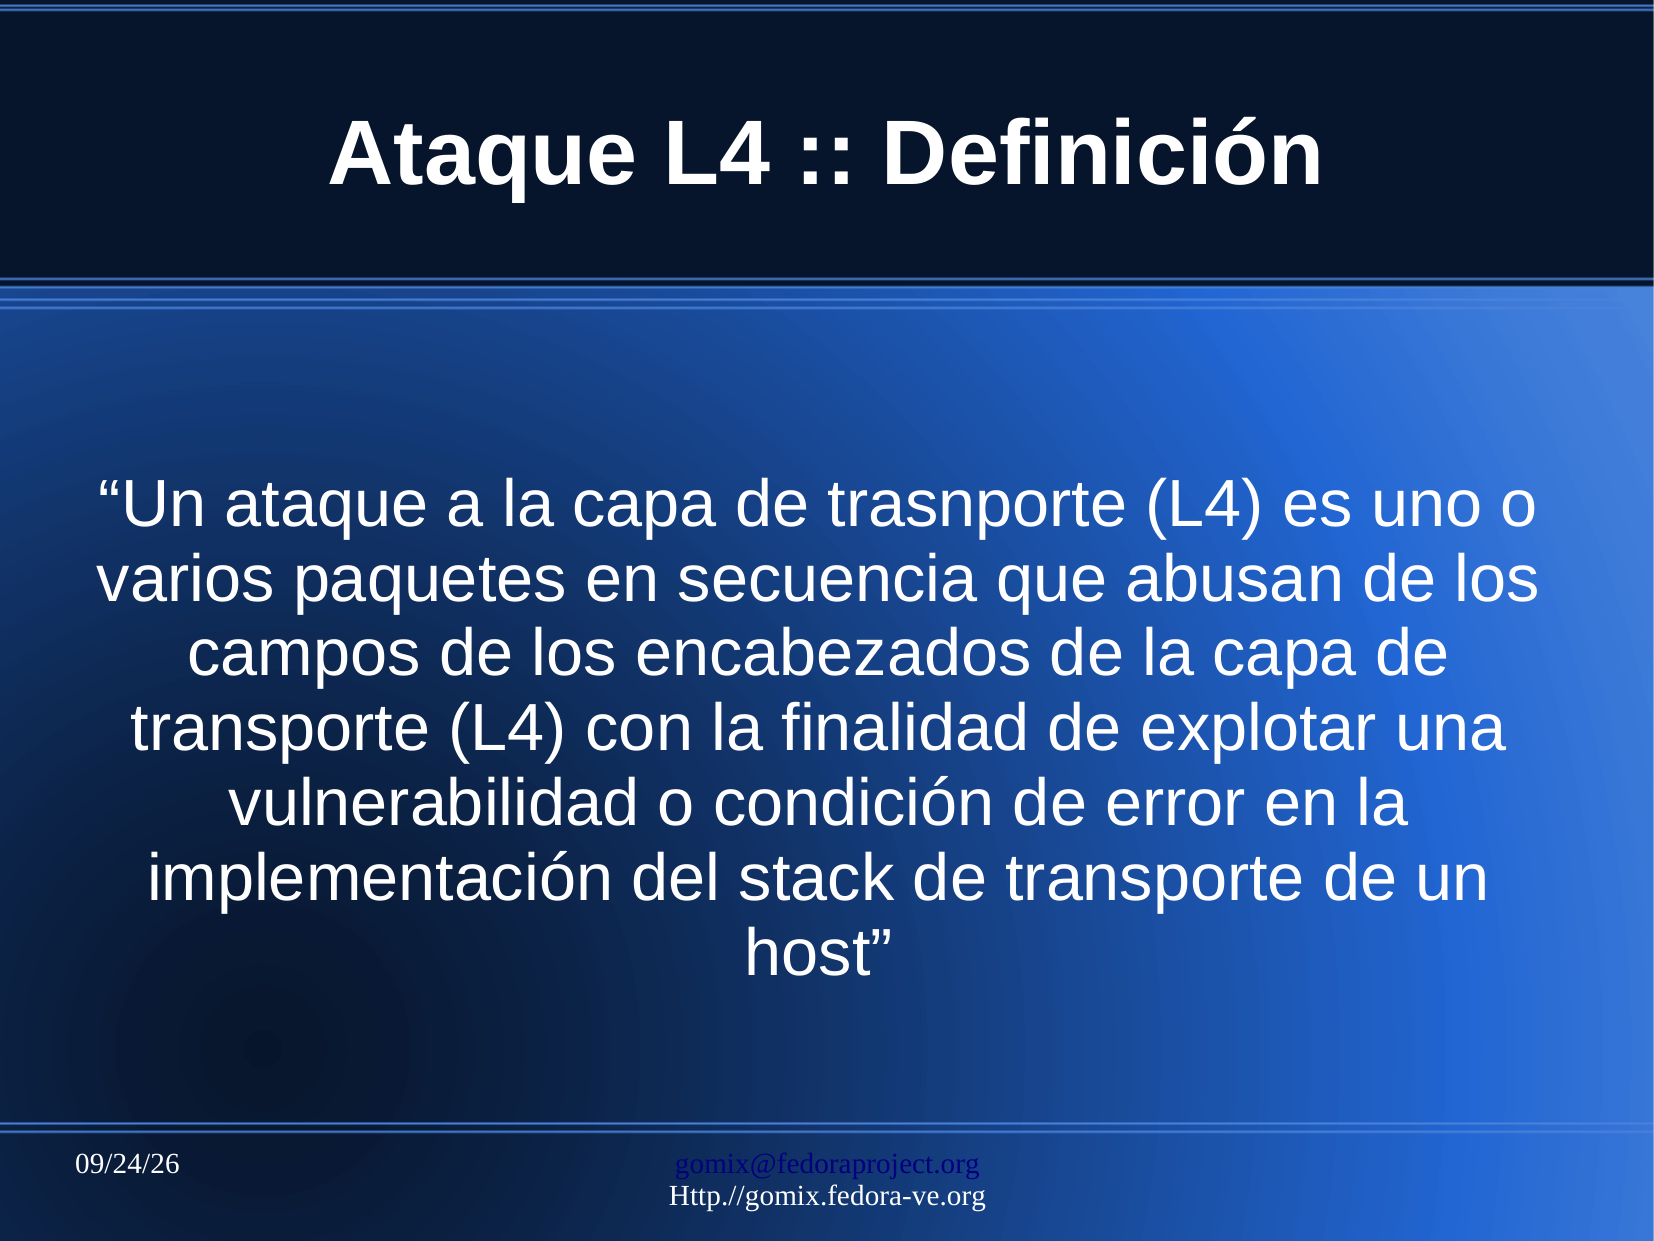

# Ataque L4 :: Definición
“Un ataque a la capa de trasnporte (L4) es uno o varios paquetes en secuencia que abusan de los campos de los encabezados de la capa de transporte (L4) con la finalidad de explotar una vulnerabilidad o condición de error en la implementación del stack de transporte de un host”